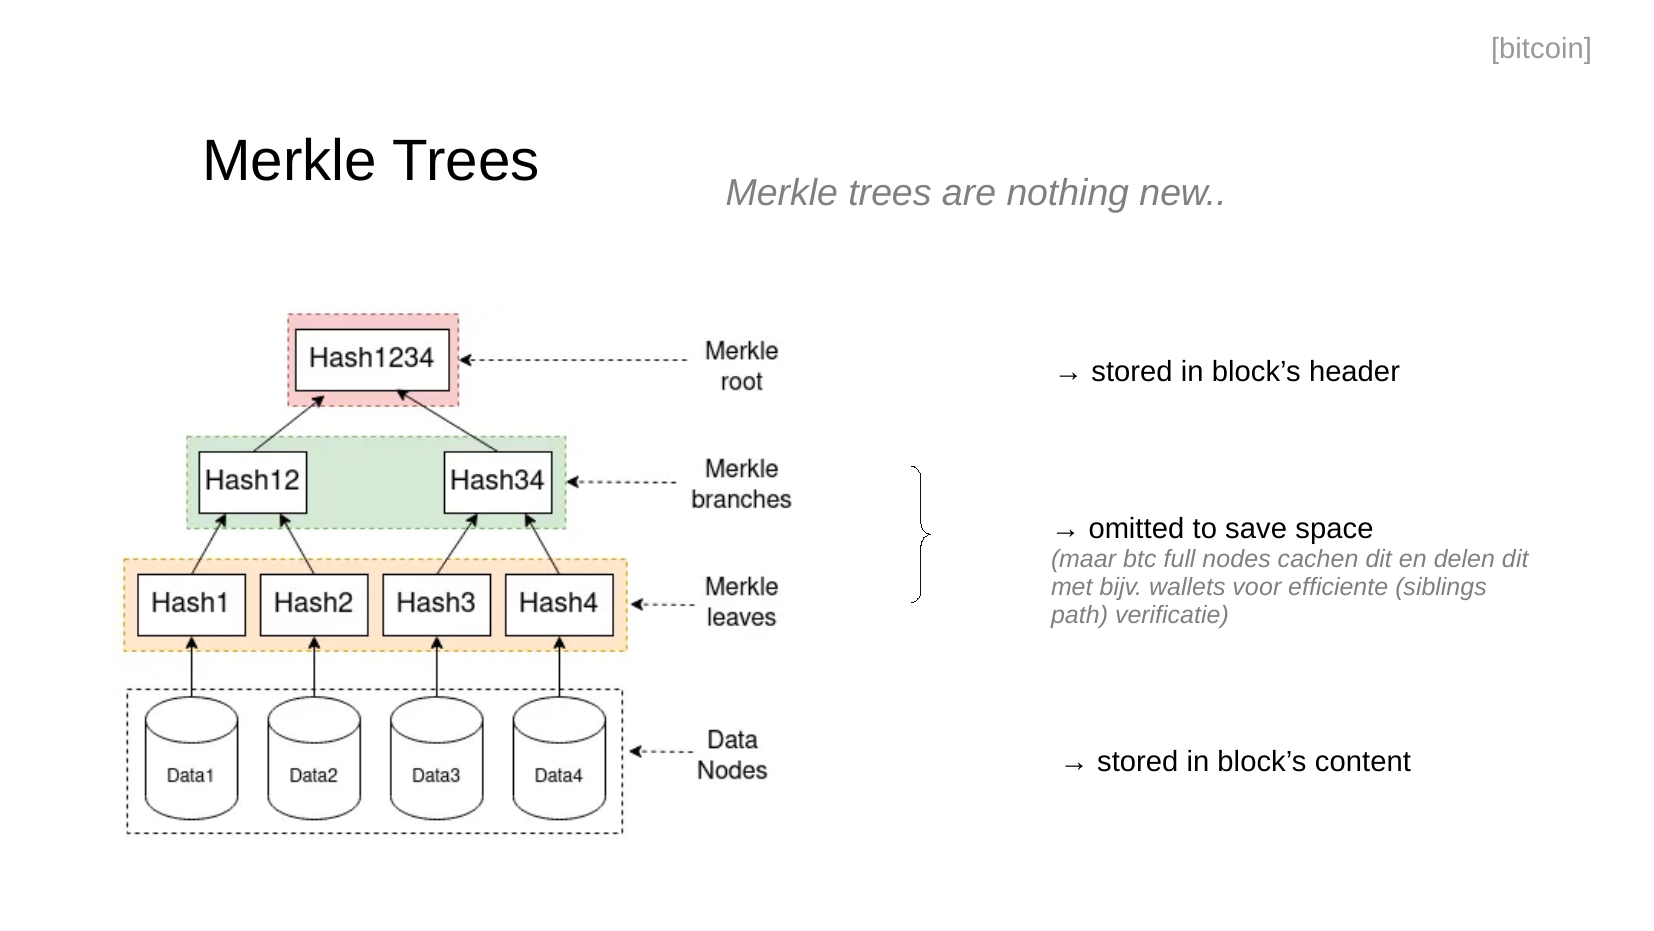

[bitcoin]
Merkle Trees
Merkle trees are nothing new..
→ stored in block’s header
→ omitted to save space
(maar btc full nodes cachen dit en delen dit met bijv. wallets voor efficiente (siblings path) verificatie)
→ stored in block’s content